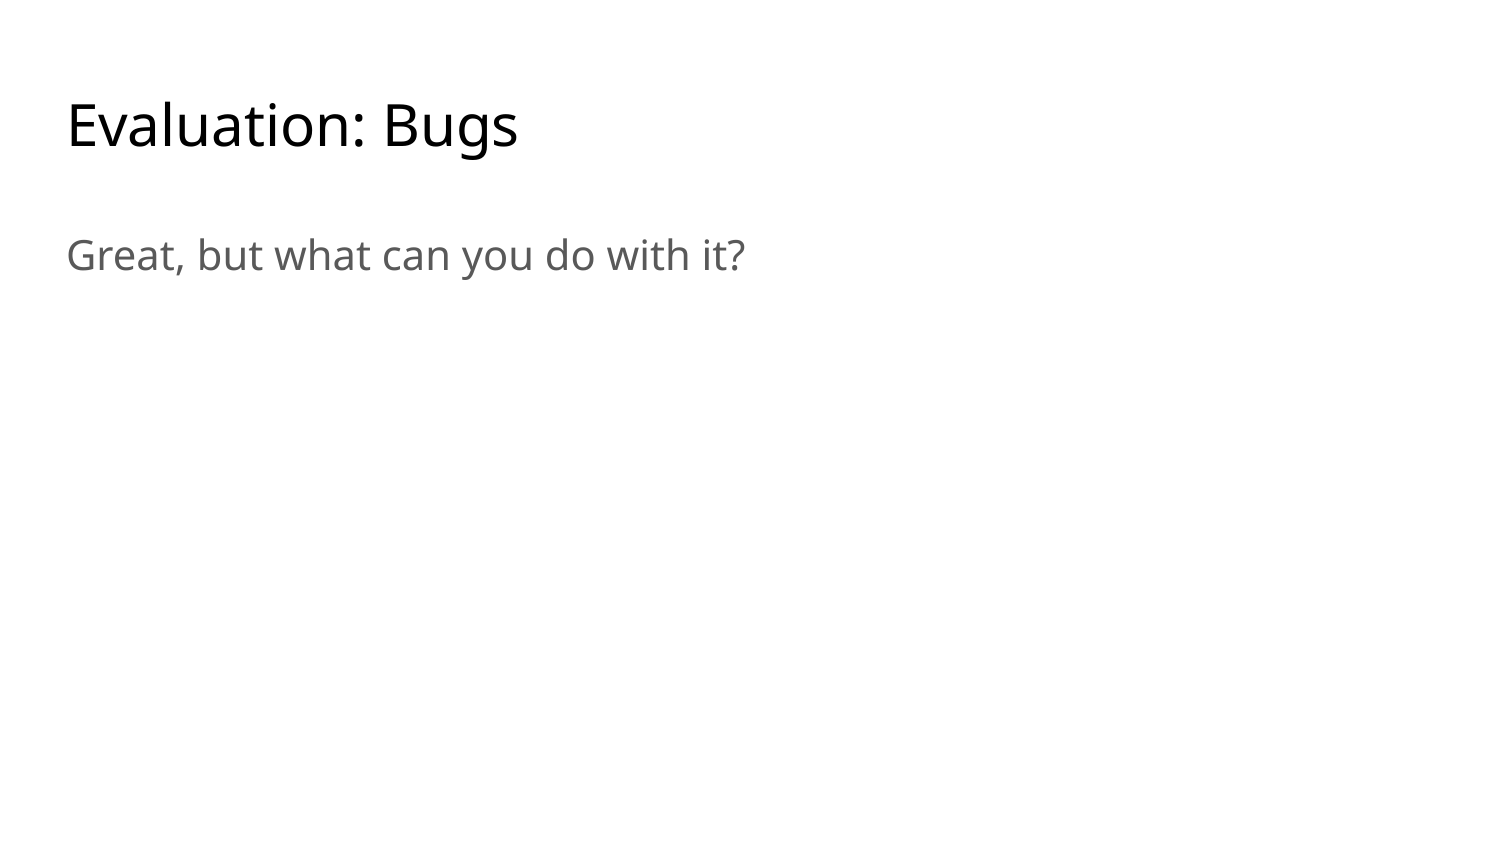

# Evaluation: Bugs
Great, but what can you do with it?